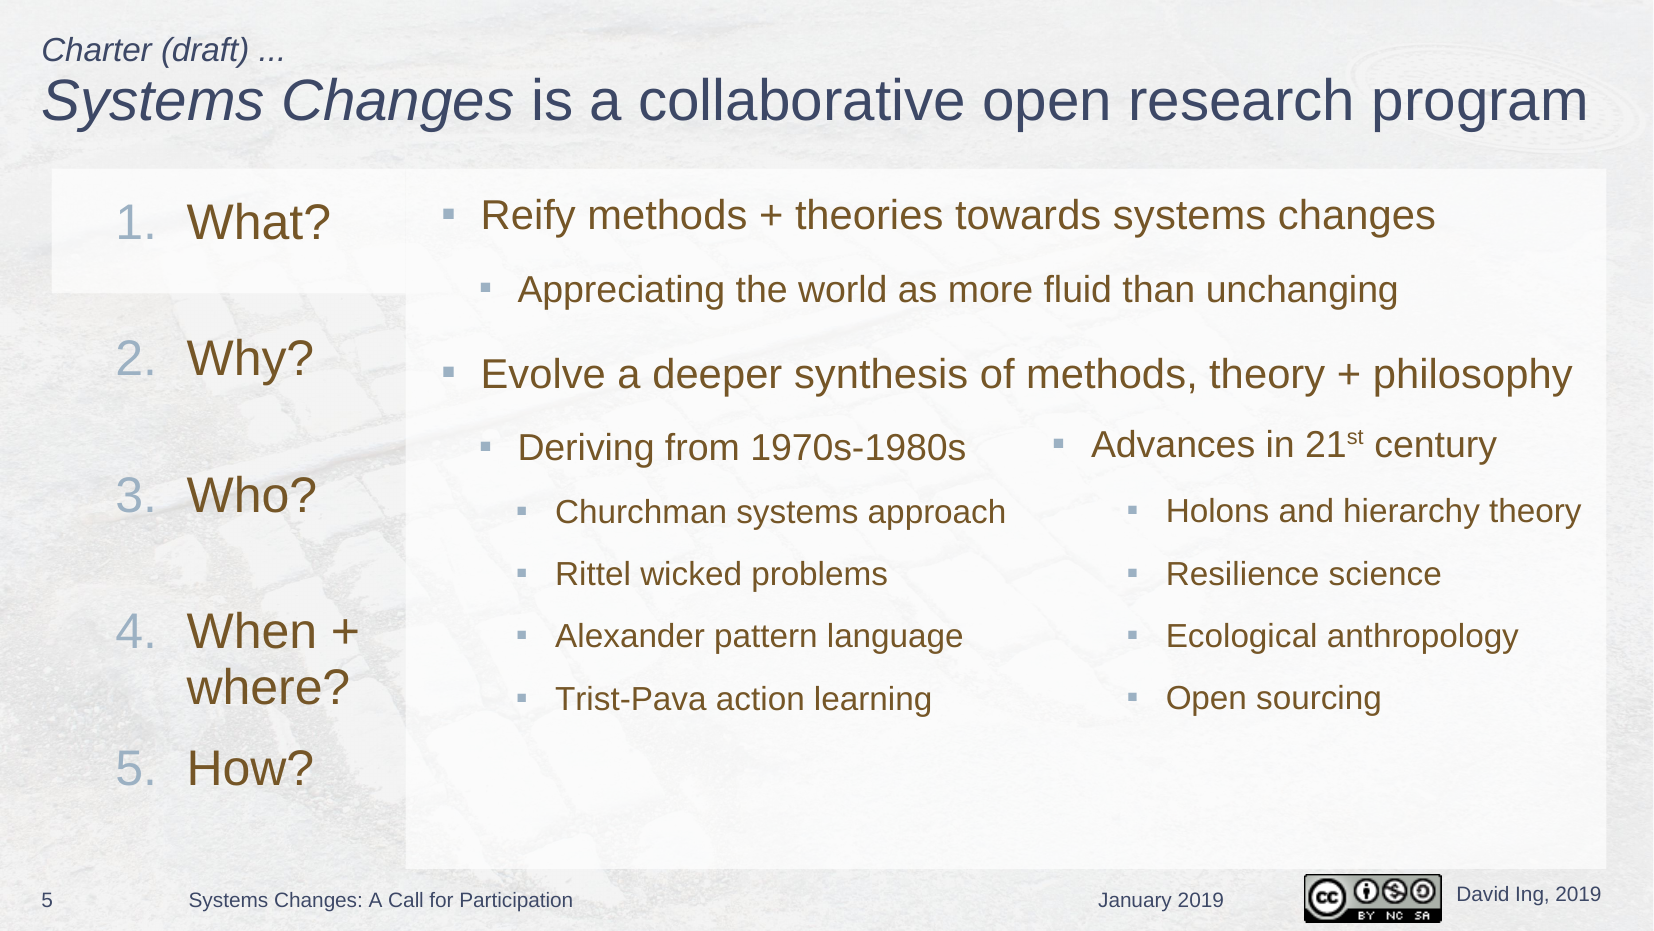

# Charter (draft) ... Systems Changes is a collaborative open research program
Reify methods + theories towards systems changes
Appreciating the world as more fluid than unchanging
Evolve a deeper synthesis of methods, theory + philosophy
Deriving from 1970s-1980s
Churchman systems approach
Rittel wicked problems
Alexander pattern language
Trist-Pava action learning
| 1. | What? |
| --- | --- |
| 2. | Why? |
| 3. | Who? |
| 4. | When + where? |
| 5. | How? |
Advances in 21st century
Holons and hierarchy theory
Resilience science
Ecological anthropology
Open sourcing
Systems Changes: A Call for Participation
January 2019